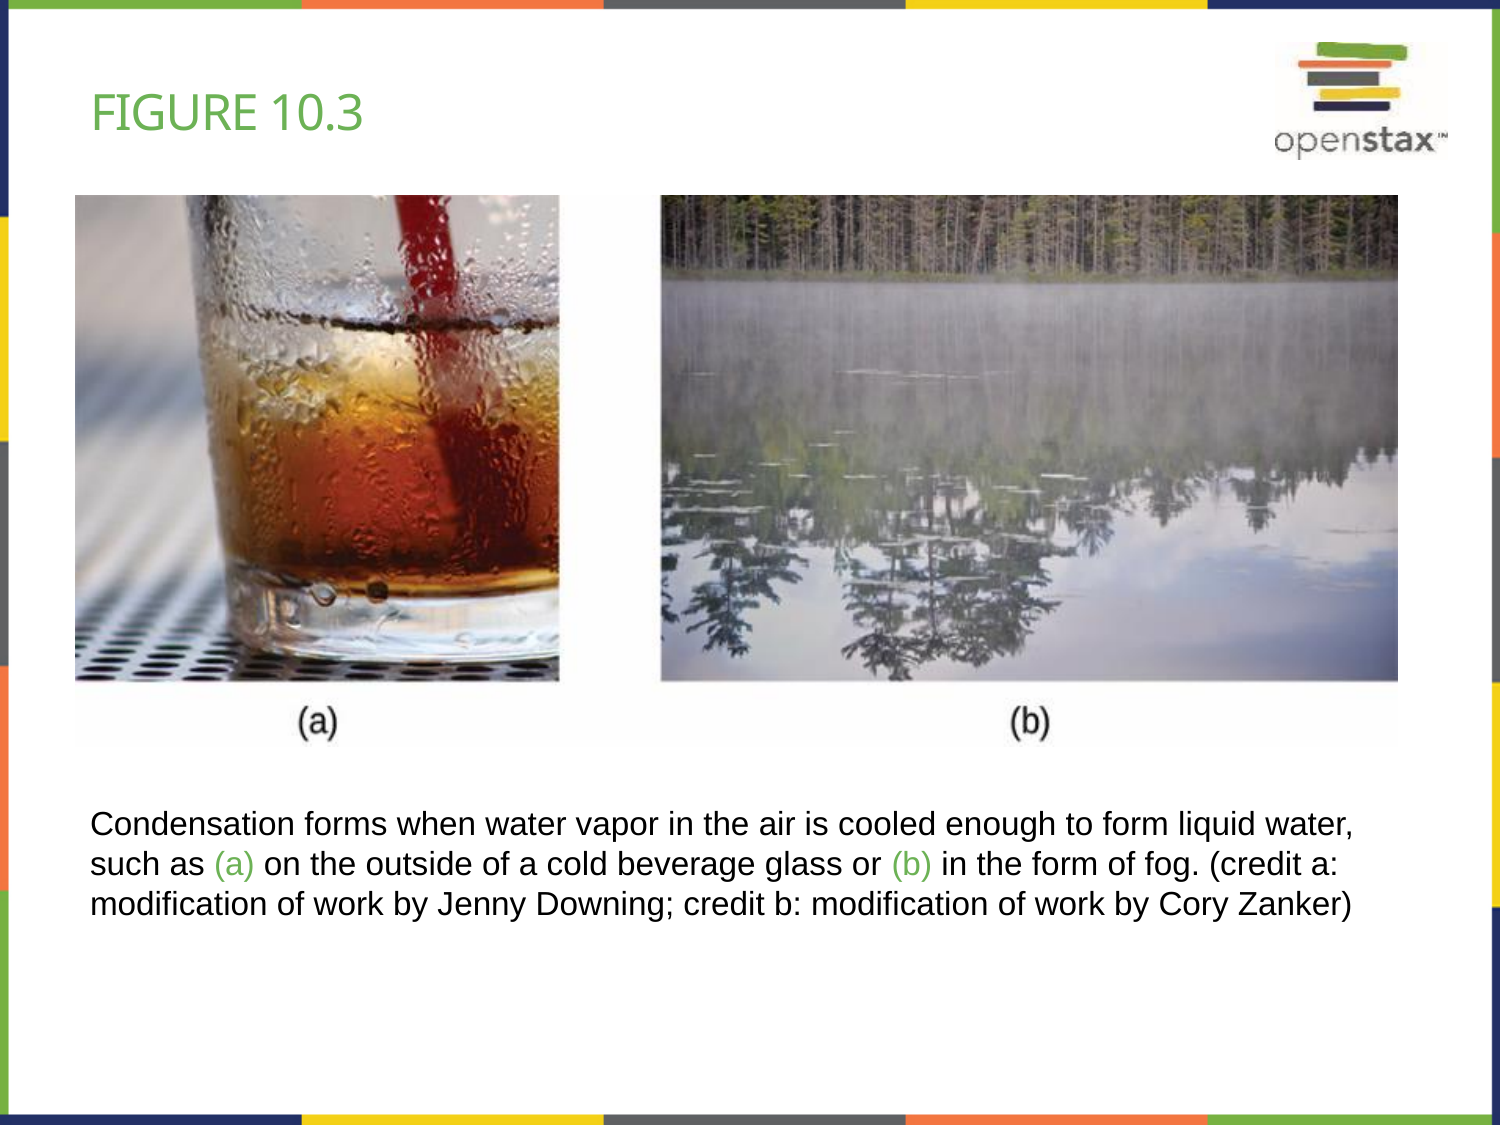

# Figure 10.3
Condensation forms when water vapor in the air is cooled enough to form liquid water, such as (a) on the outside of a cold beverage glass or (b) in the form of fog. (credit a: modification of work by Jenny Downing; credit b: modification of work by Cory Zanker)